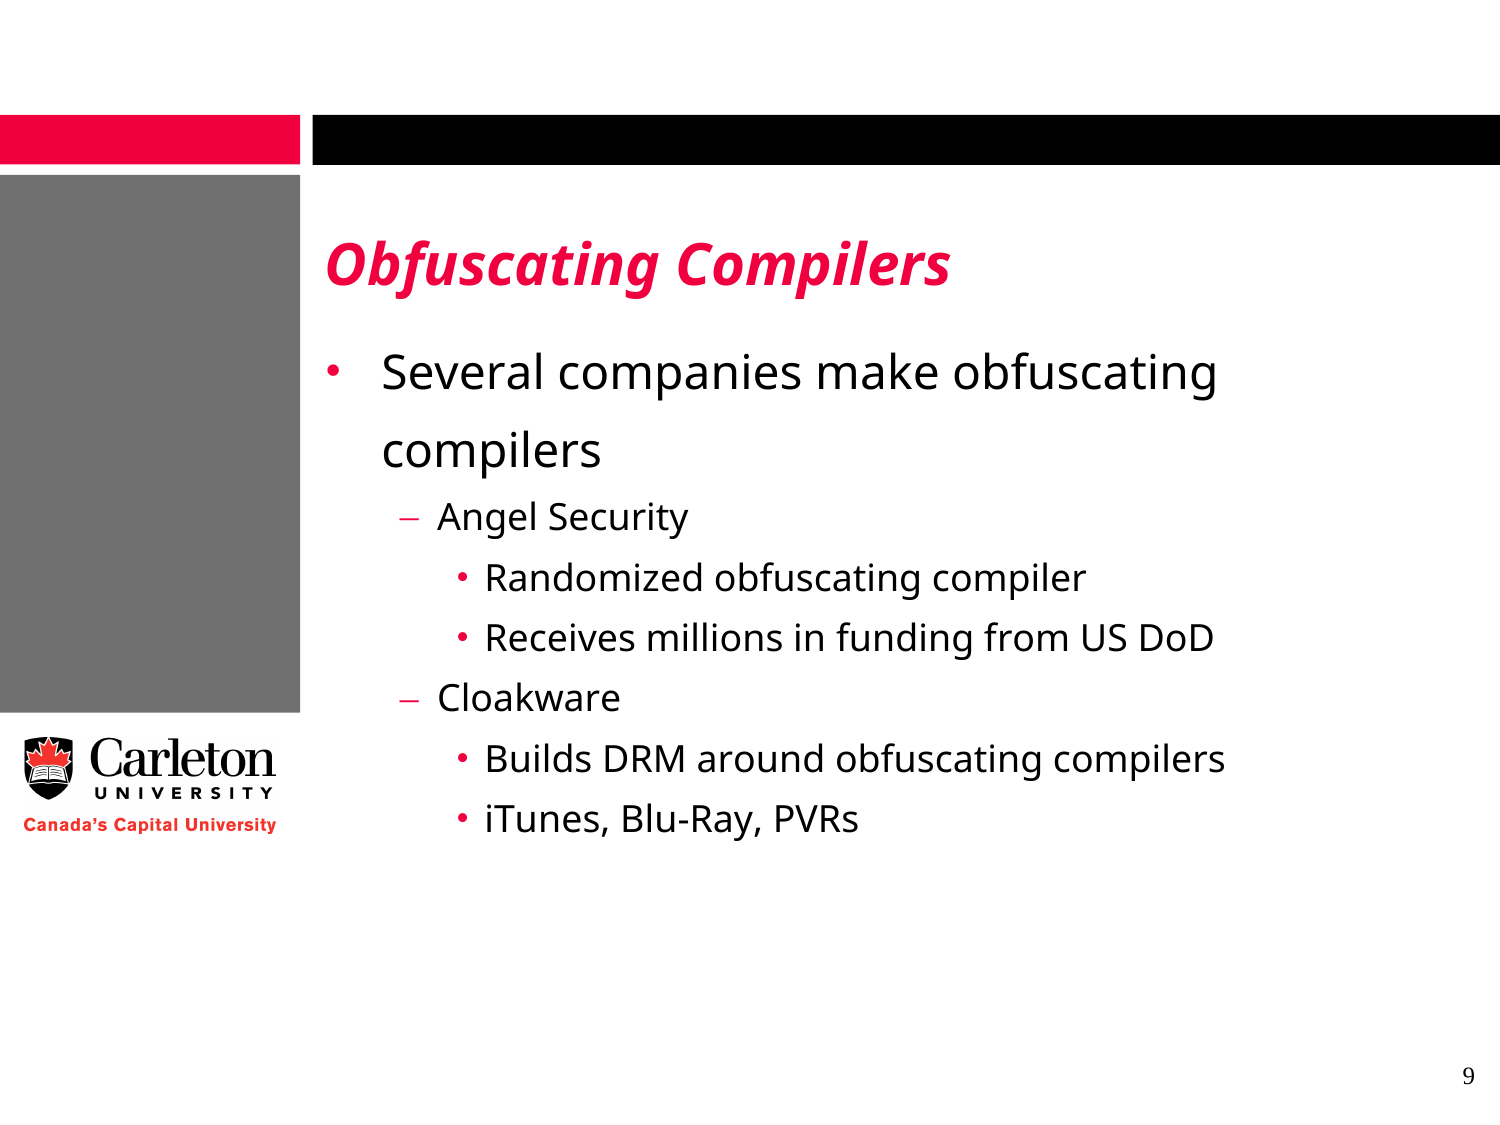

# Obfuscating Compilers
Several companies make obfuscating compilers
Angel Security
Randomized obfuscating compiler
Receives millions in funding from US DoD
Cloakware
Builds DRM around obfuscating compilers
iTunes, Blu-Ray, PVRs
9